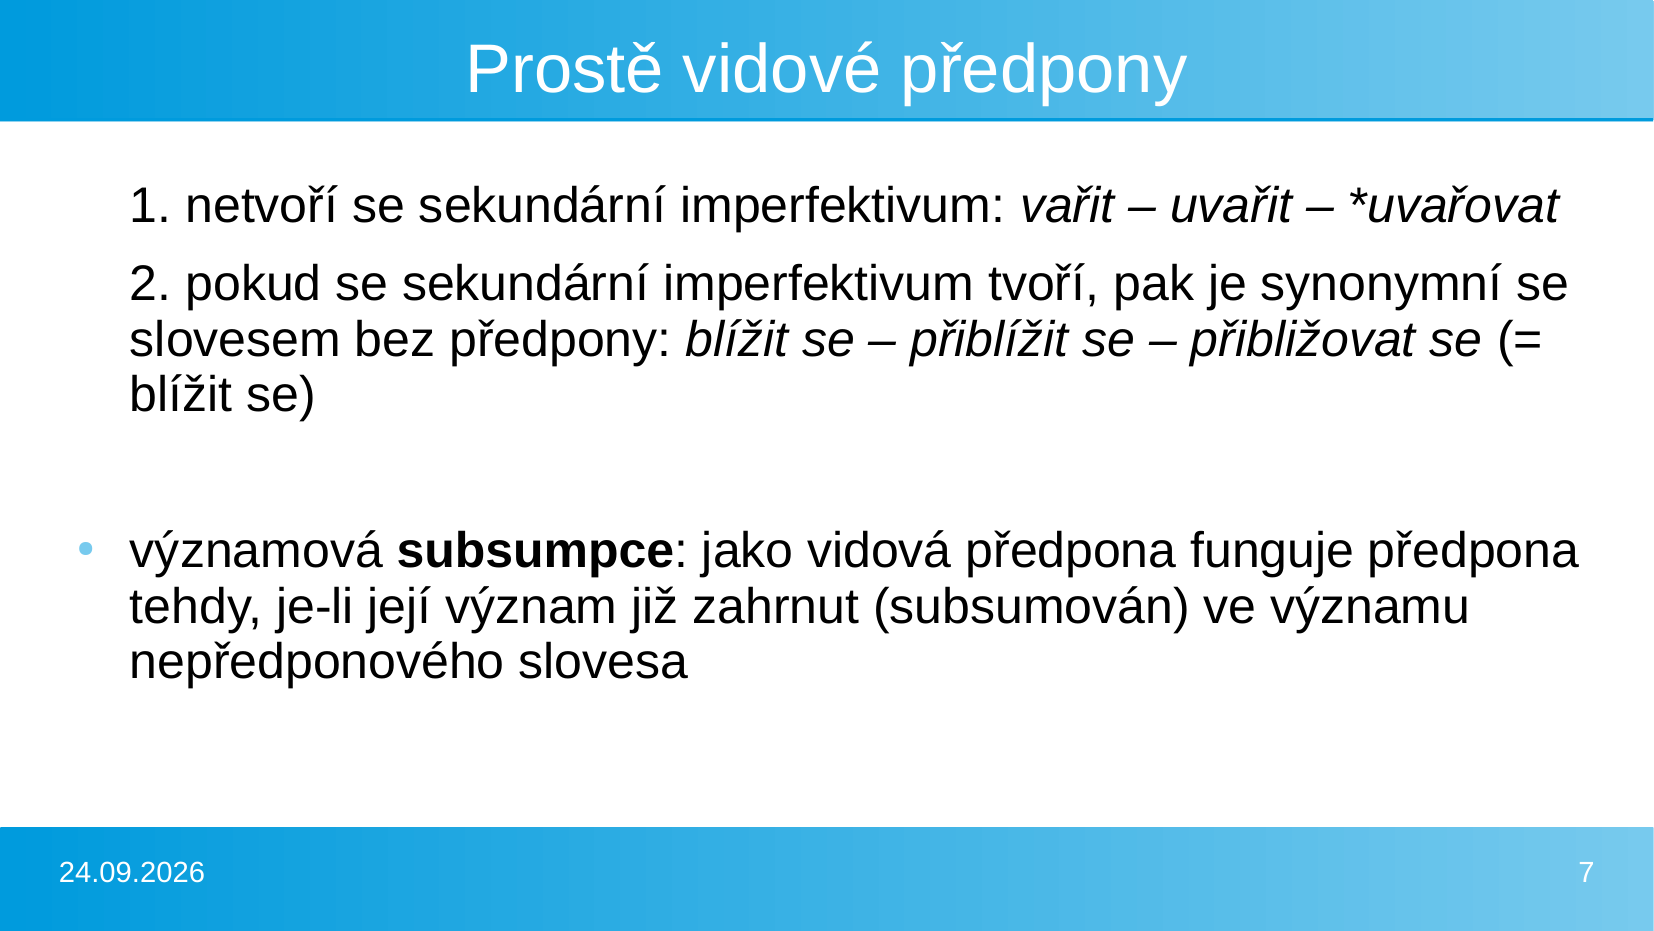

# Prostě vidové předpony
1. netvoří se sekundární imperfektivum: vařit – uvařit – *uvařovat
2. pokud se sekundární imperfektivum tvoří, pak je synonymní se slovesem bez předpony: blížit se – přiblížit se – přibližovat se (= blížit se)
významová subsumpce: jako vidová předpona funguje předpona tehdy, je-li její význam již zahrnut (subsumován) ve významu nepředponového slovesa
7